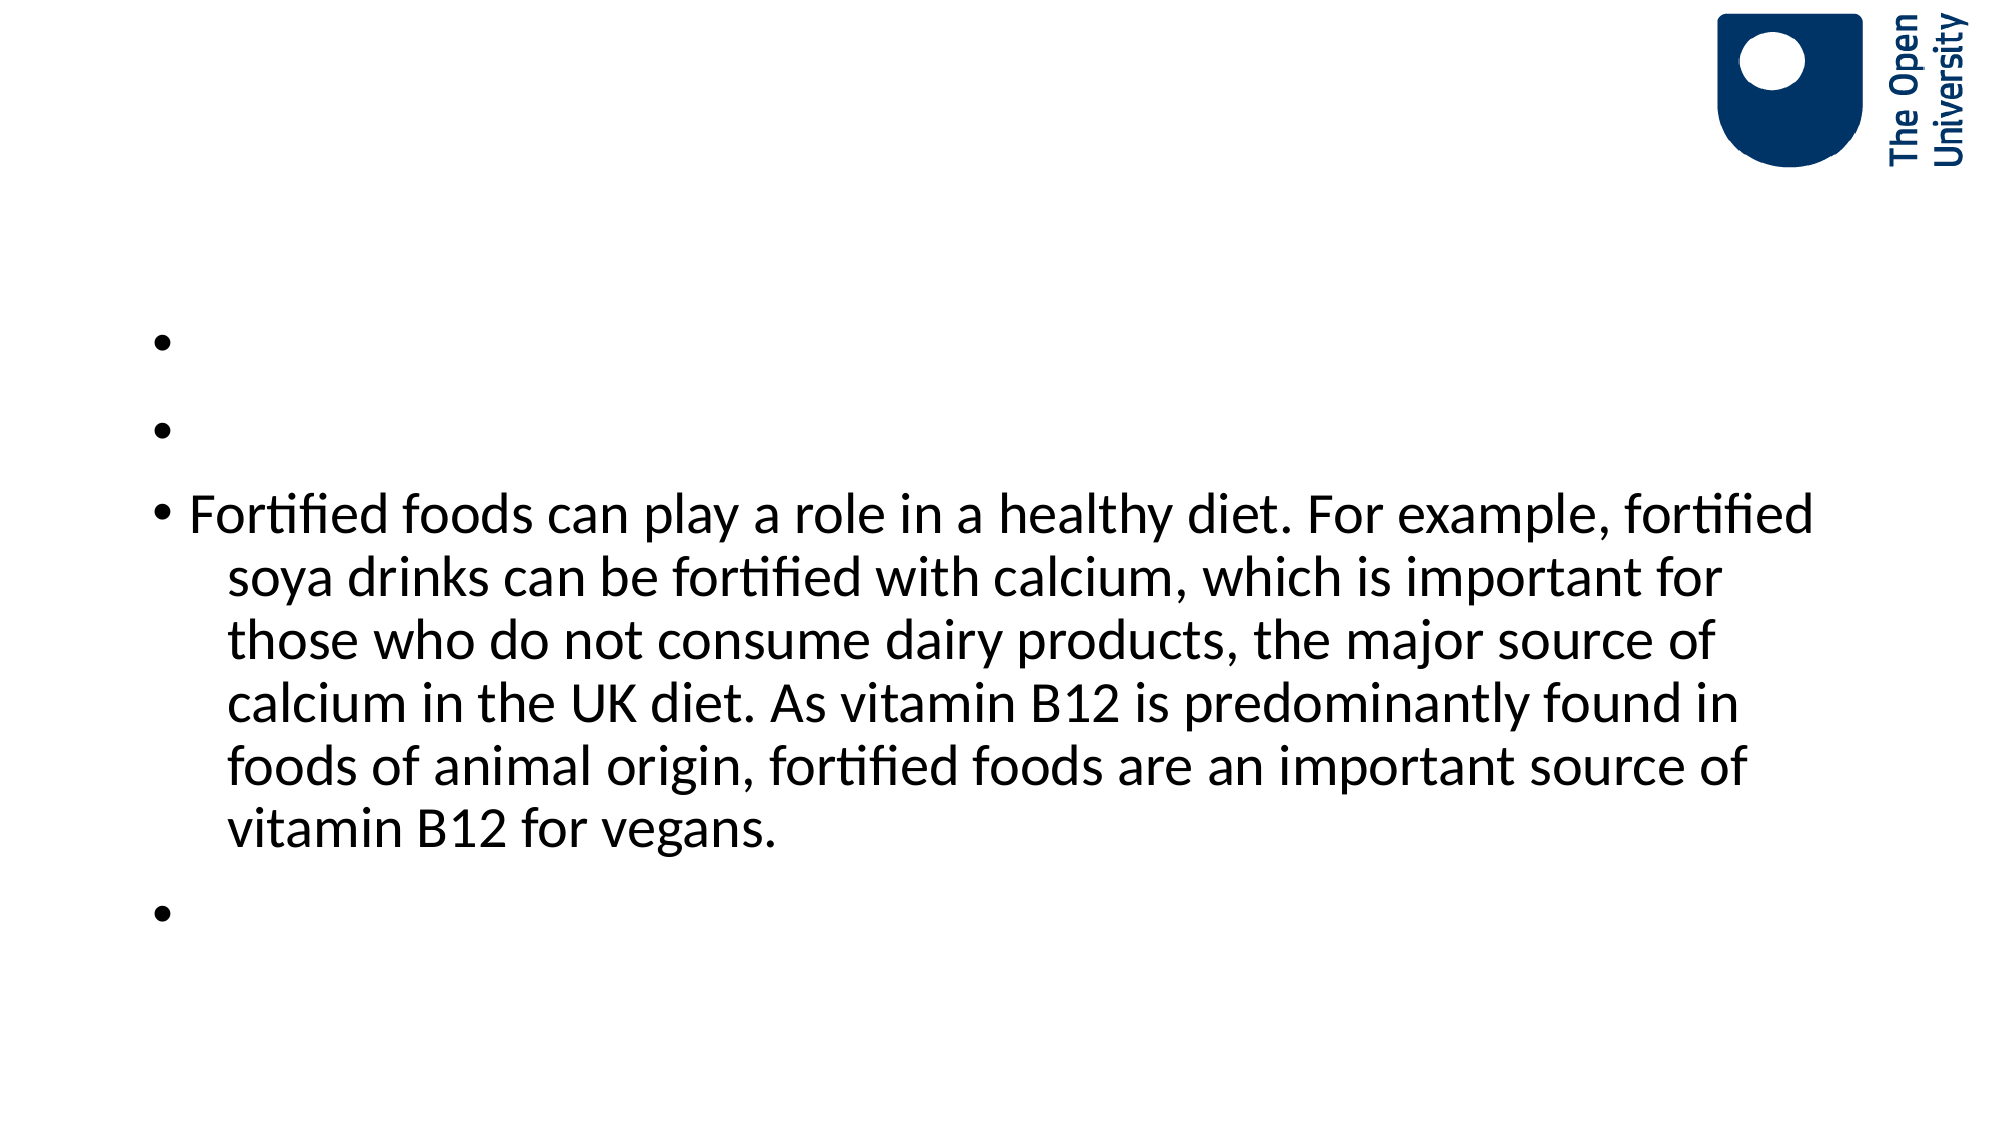

# Fortified foods can play a role in a healthy diet. For example, fortified soya drinks can be fortified with calcium, which is important for those who do not consume dairy products, the major source of calcium in the UK diet. As vitamin B12 is predominantly found in foods of animal origin, fortified foods are an important source of vitamin B12 for vegans.